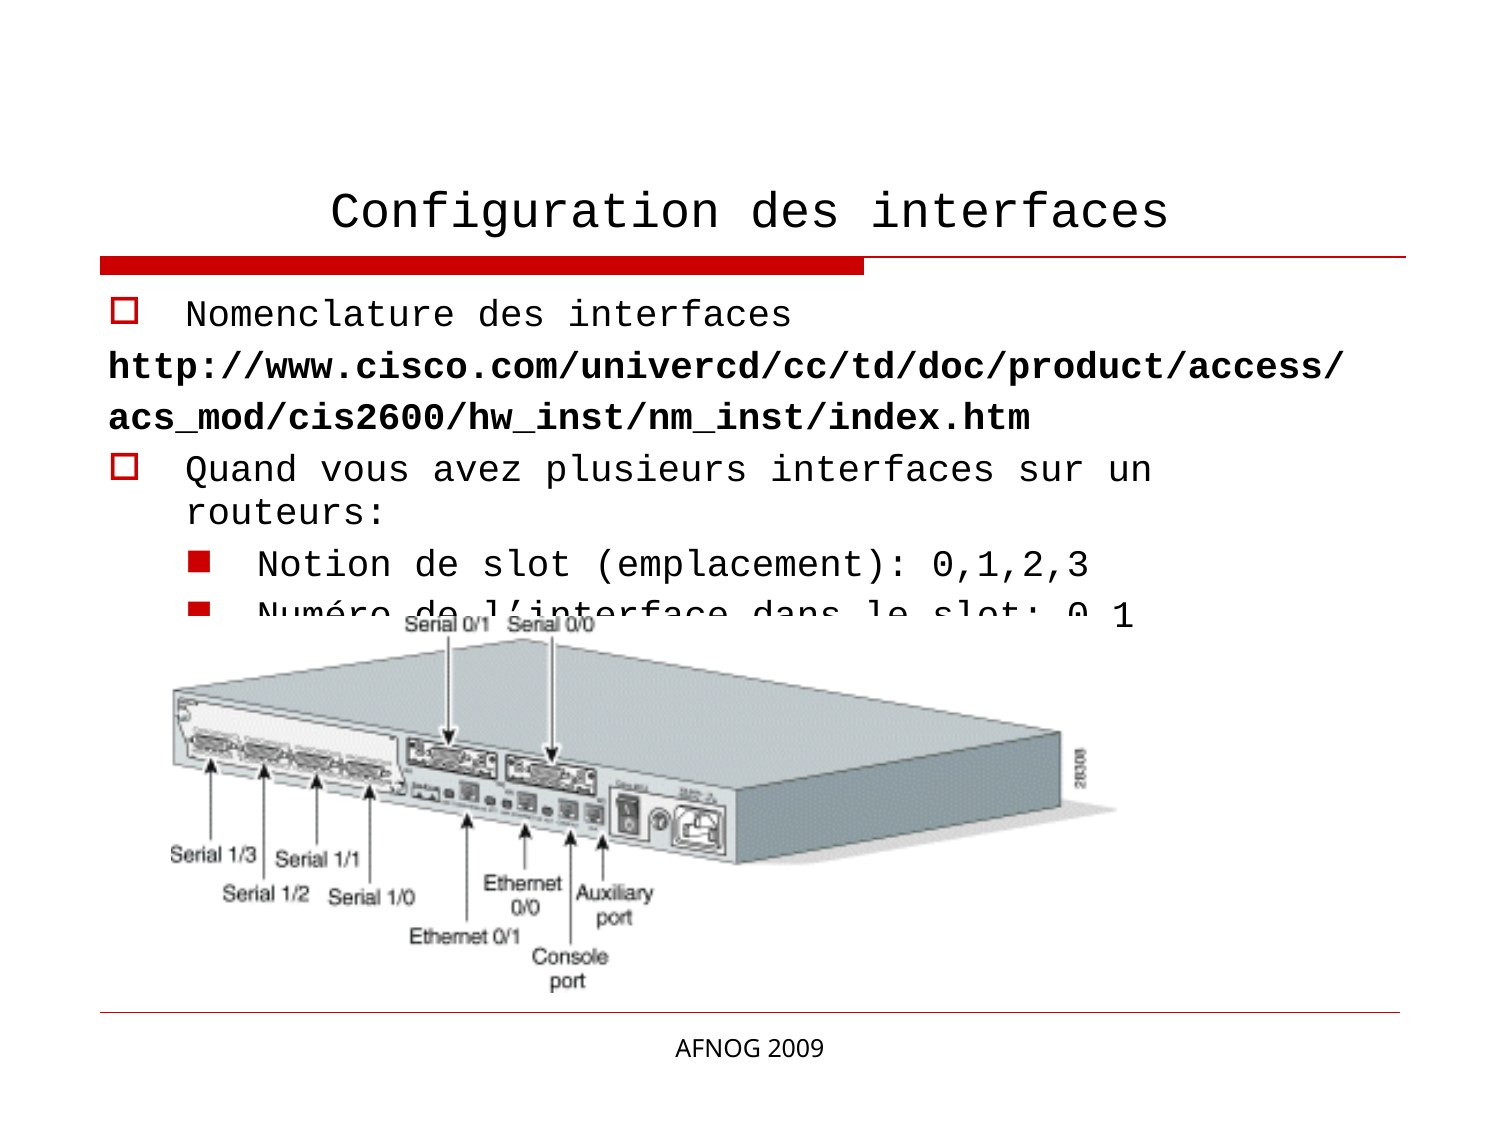

# Configuration des interfaces
Nomenclature des interfaces
http://www.cisco.com/univercd/cc/td/doc/product/access/
acs_mod/cis2600/hw_inst/nm_inst/index.htm
Quand vous avez plusieurs interfaces sur un routeurs:
Notion de slot (emplacement): 0,1,2,3
Numéro de l’interface dans le slot: 0,1
AFNOG 2009